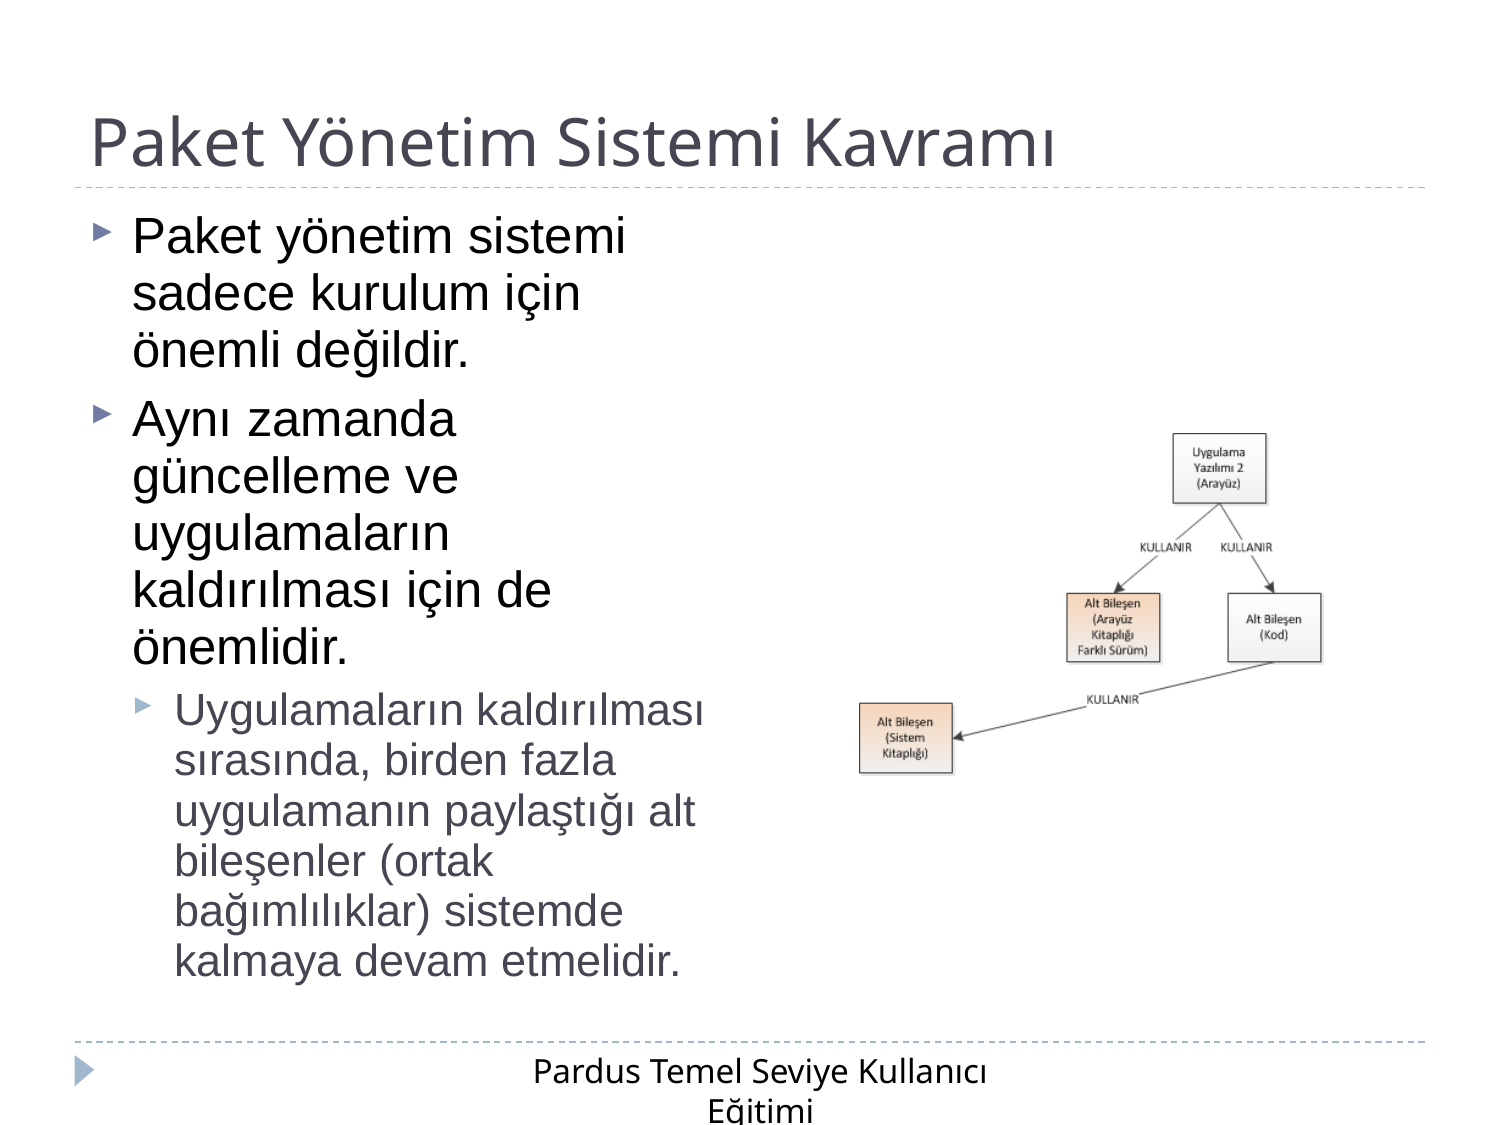

# Paket Yönetim Sistemi Kavramı
Paket yönetim sistemi sadece kurulum için önemli değildir.
Aynı zamanda güncelleme ve uygulamaların kaldırılması için de önemlidir.
Uygulamaların kaldırılması sırasında, birden fazla uygulamanın paylaştığı alt bileşenler (ortak bağımlılıklar) sistemde kalmaya devam etmelidir.